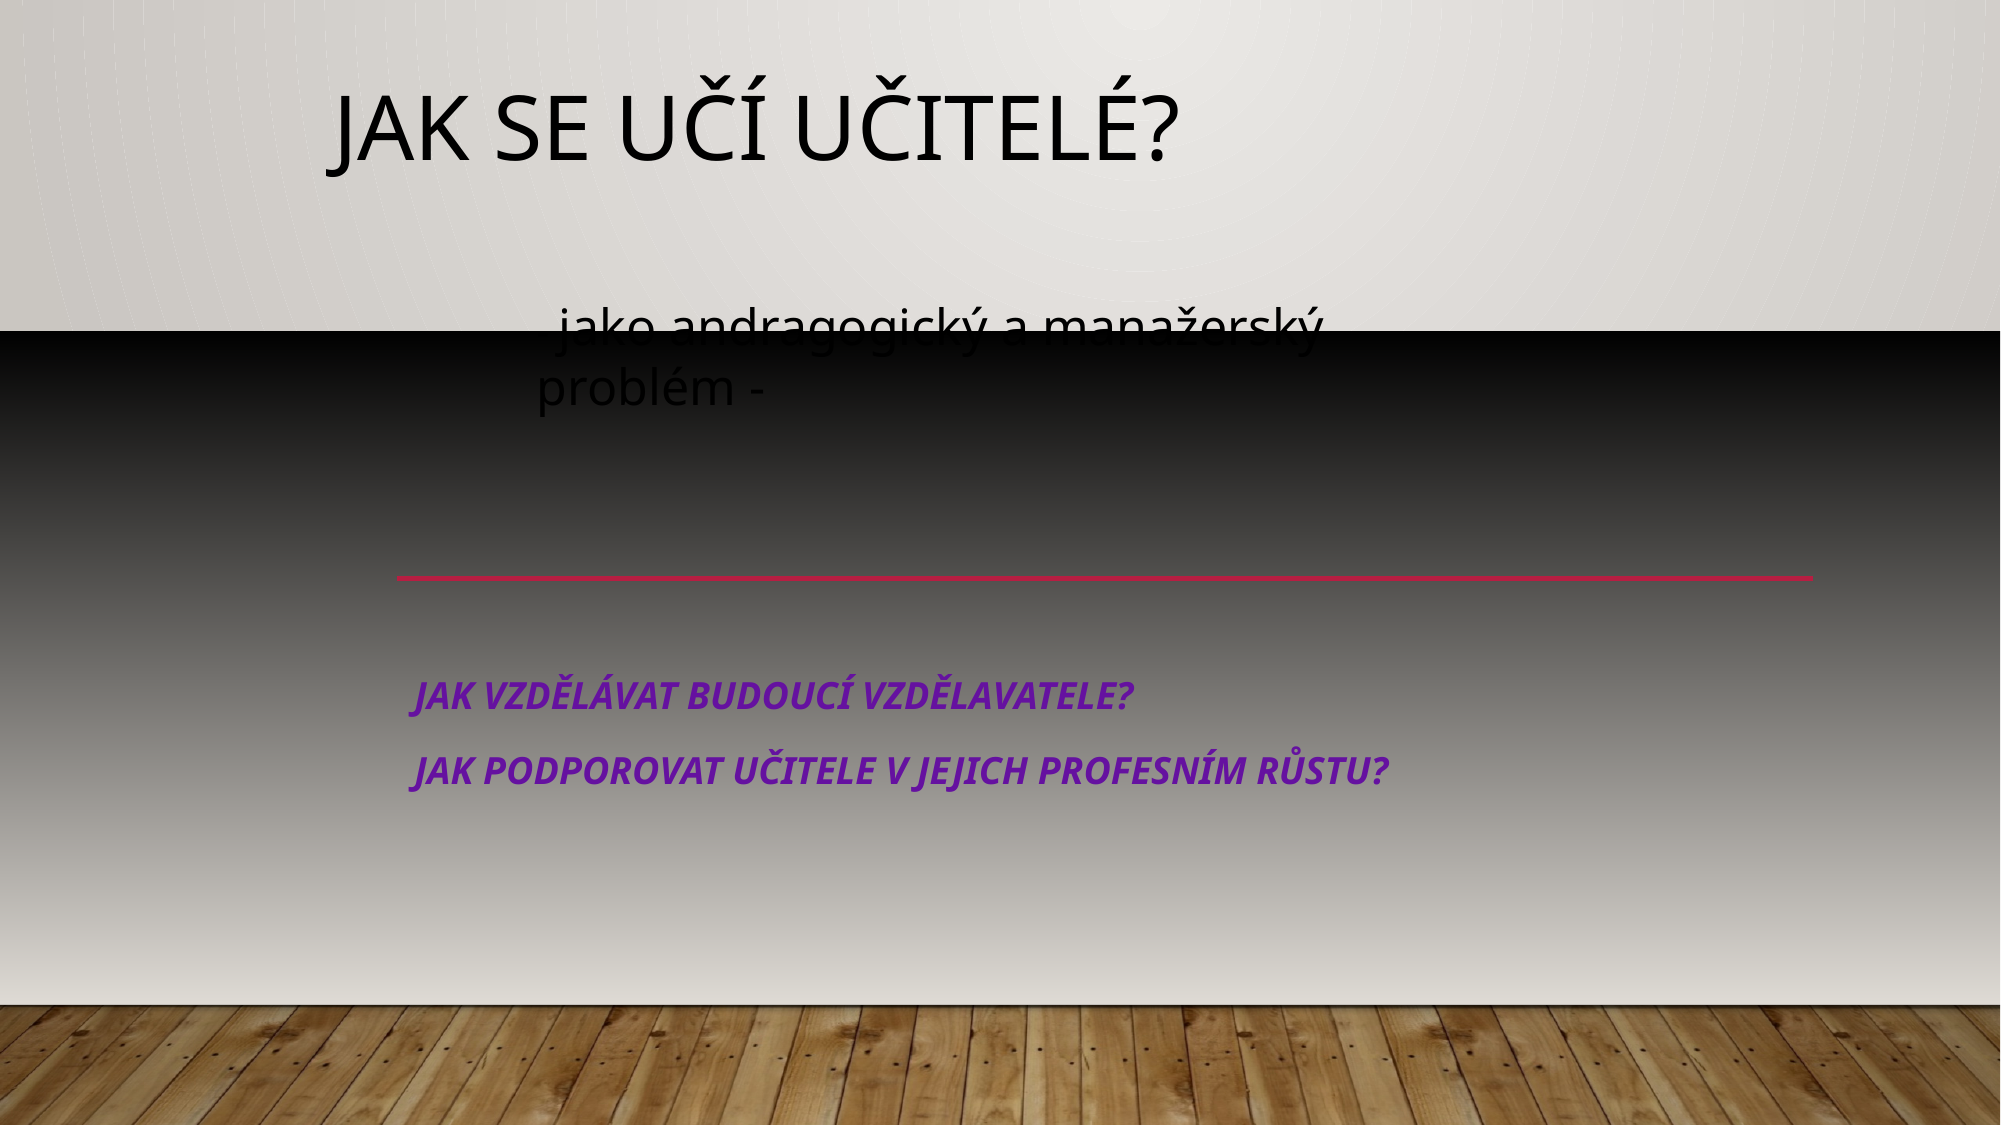

# Jak se učí učitelé?
- jako andragogický a manažerský problém -
Jak vzdělávat budoucí vzdělavatele?
Jak podporovat učitele v jejich profesním růstu?